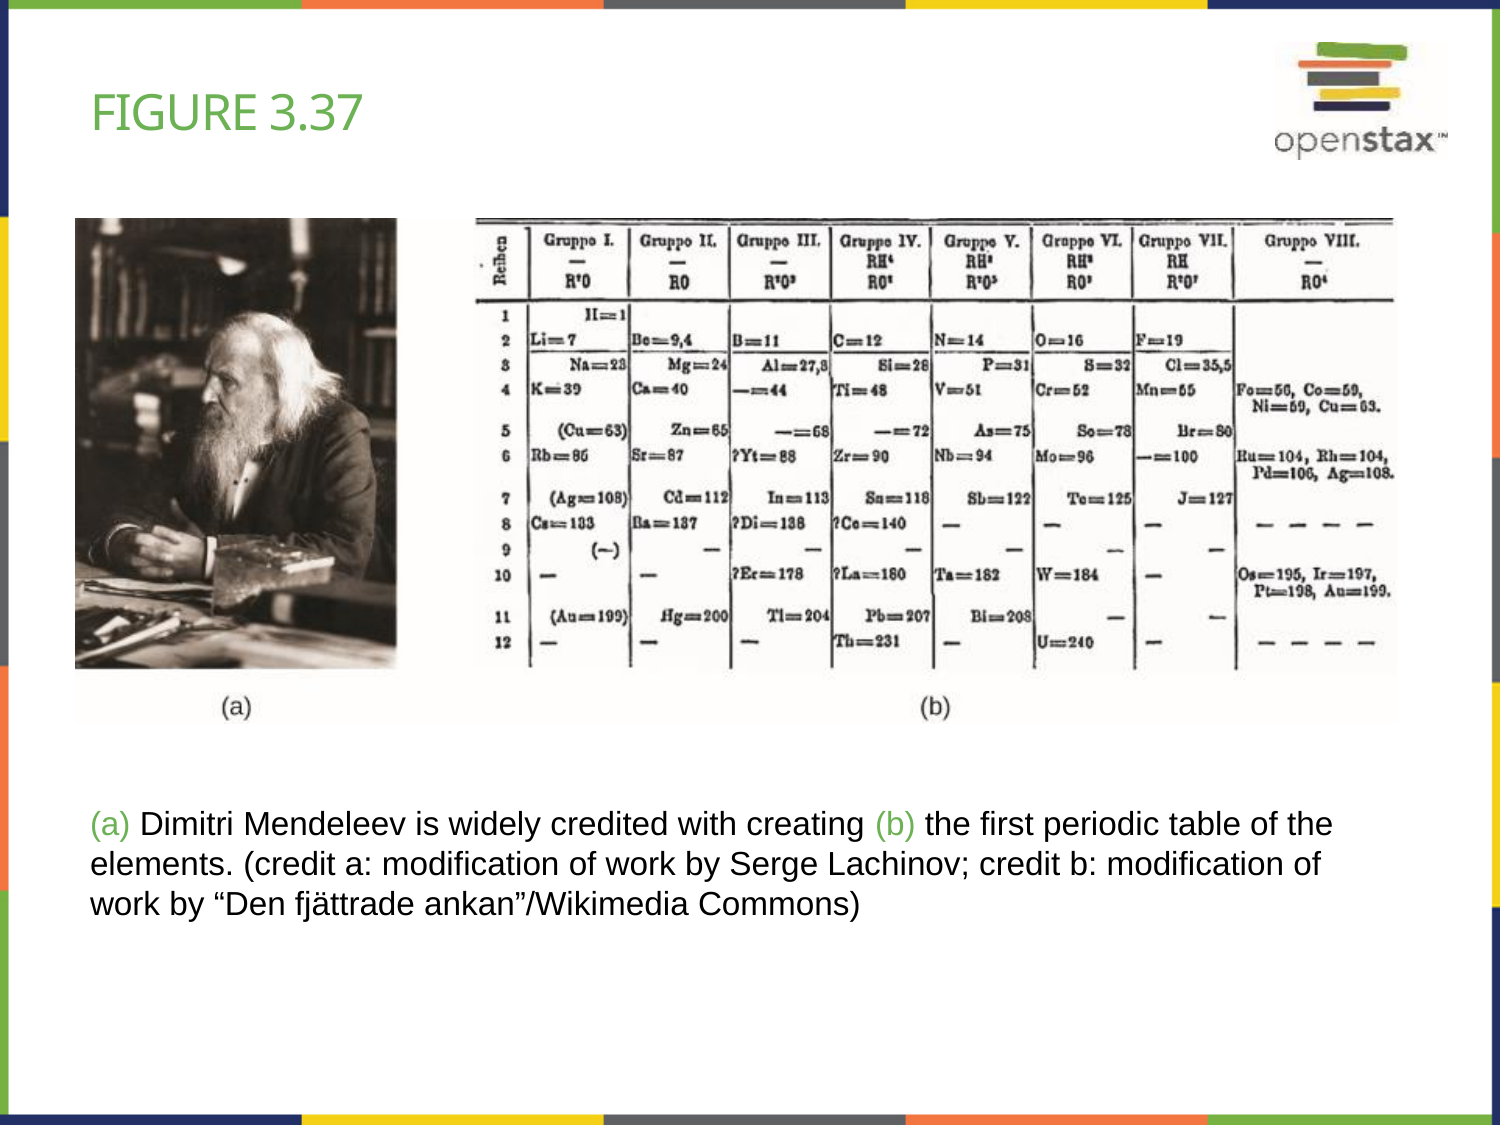

# Figure 3.37
(a) Dimitri Mendeleev is widely credited with creating (b) the first periodic table of the elements. (credit a: modification of work by Serge Lachinov; credit b: modification of work by “Den fjättrade ankan”/Wikimedia Commons)